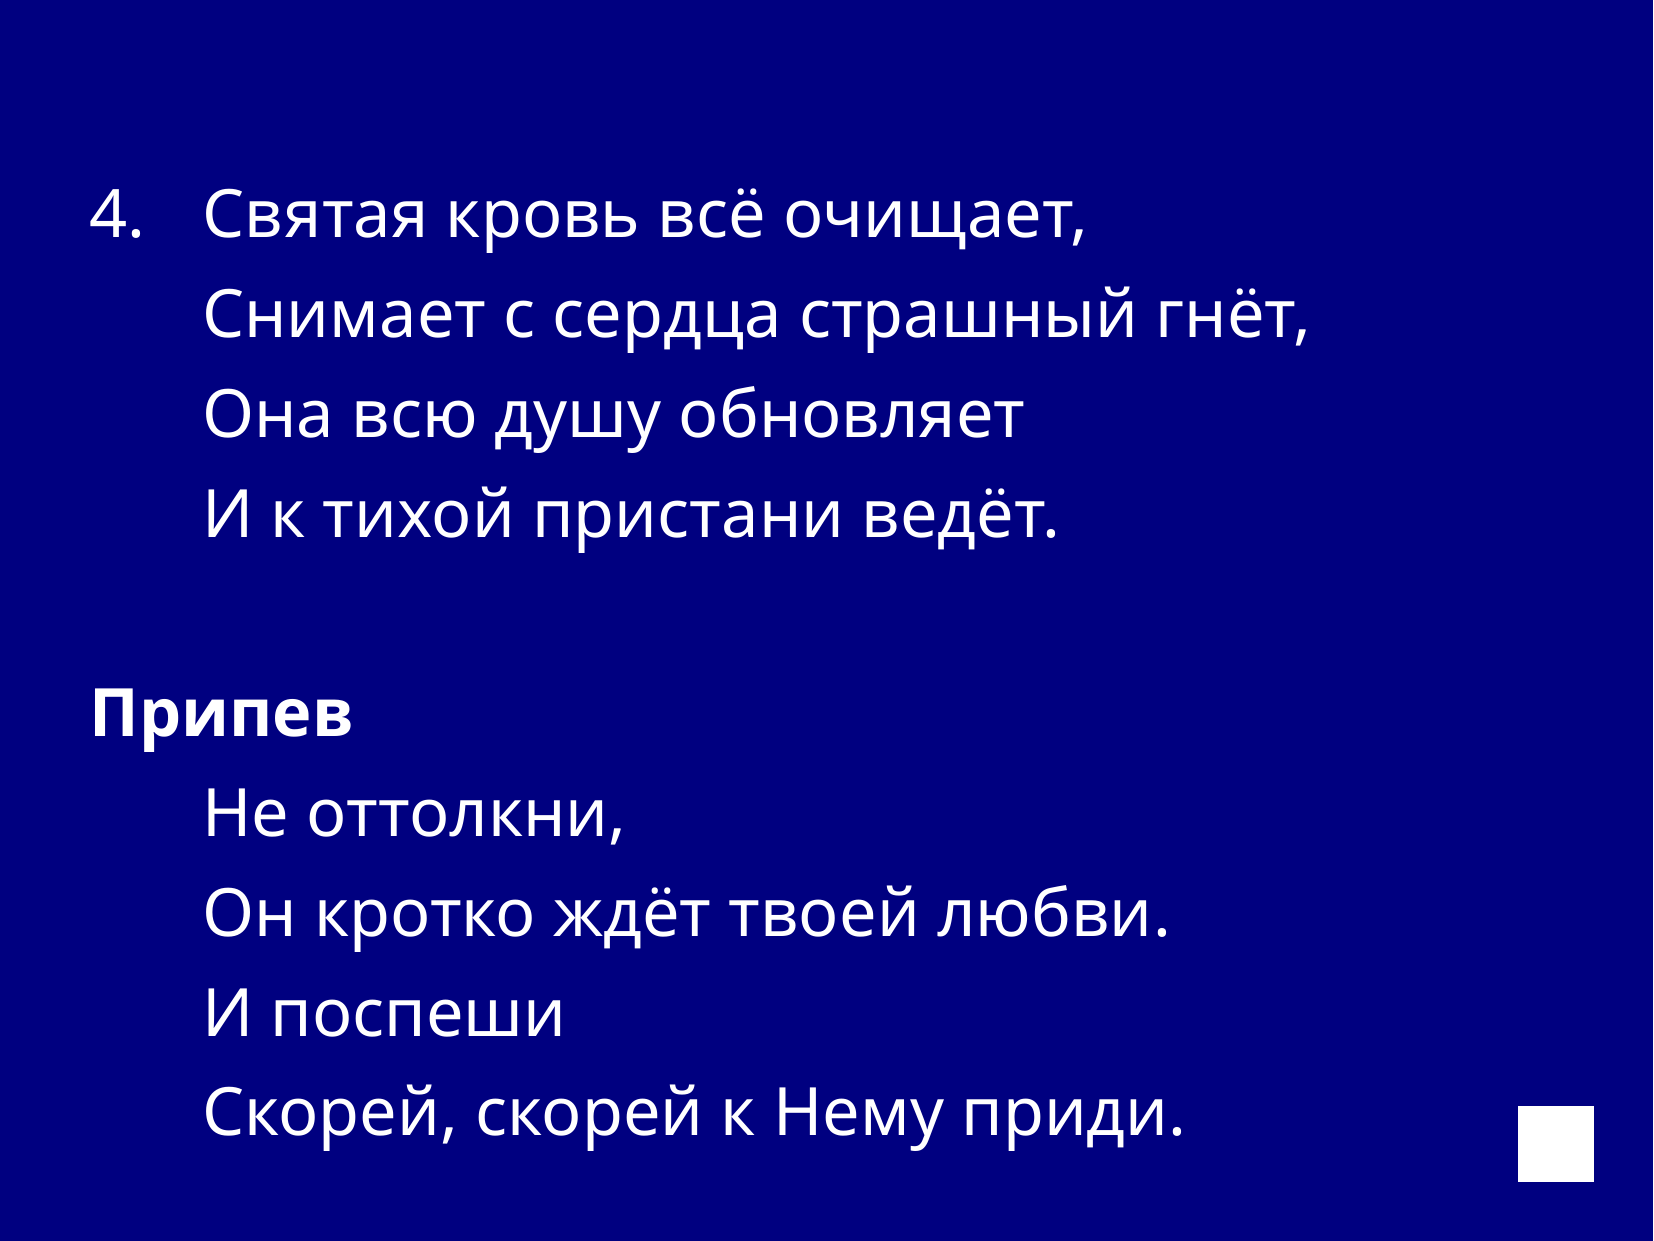

4.	Святая кровь всё очищает,
	Снимает с сердца страшный гнёт,
	Она всю душу обновляет
	И к тихой пристани ведёт.
Припев
	Не оттолкни,
	Он кротко ждёт твоей любви.
	И поспеши
	Скорей, скорей к Нему приди.